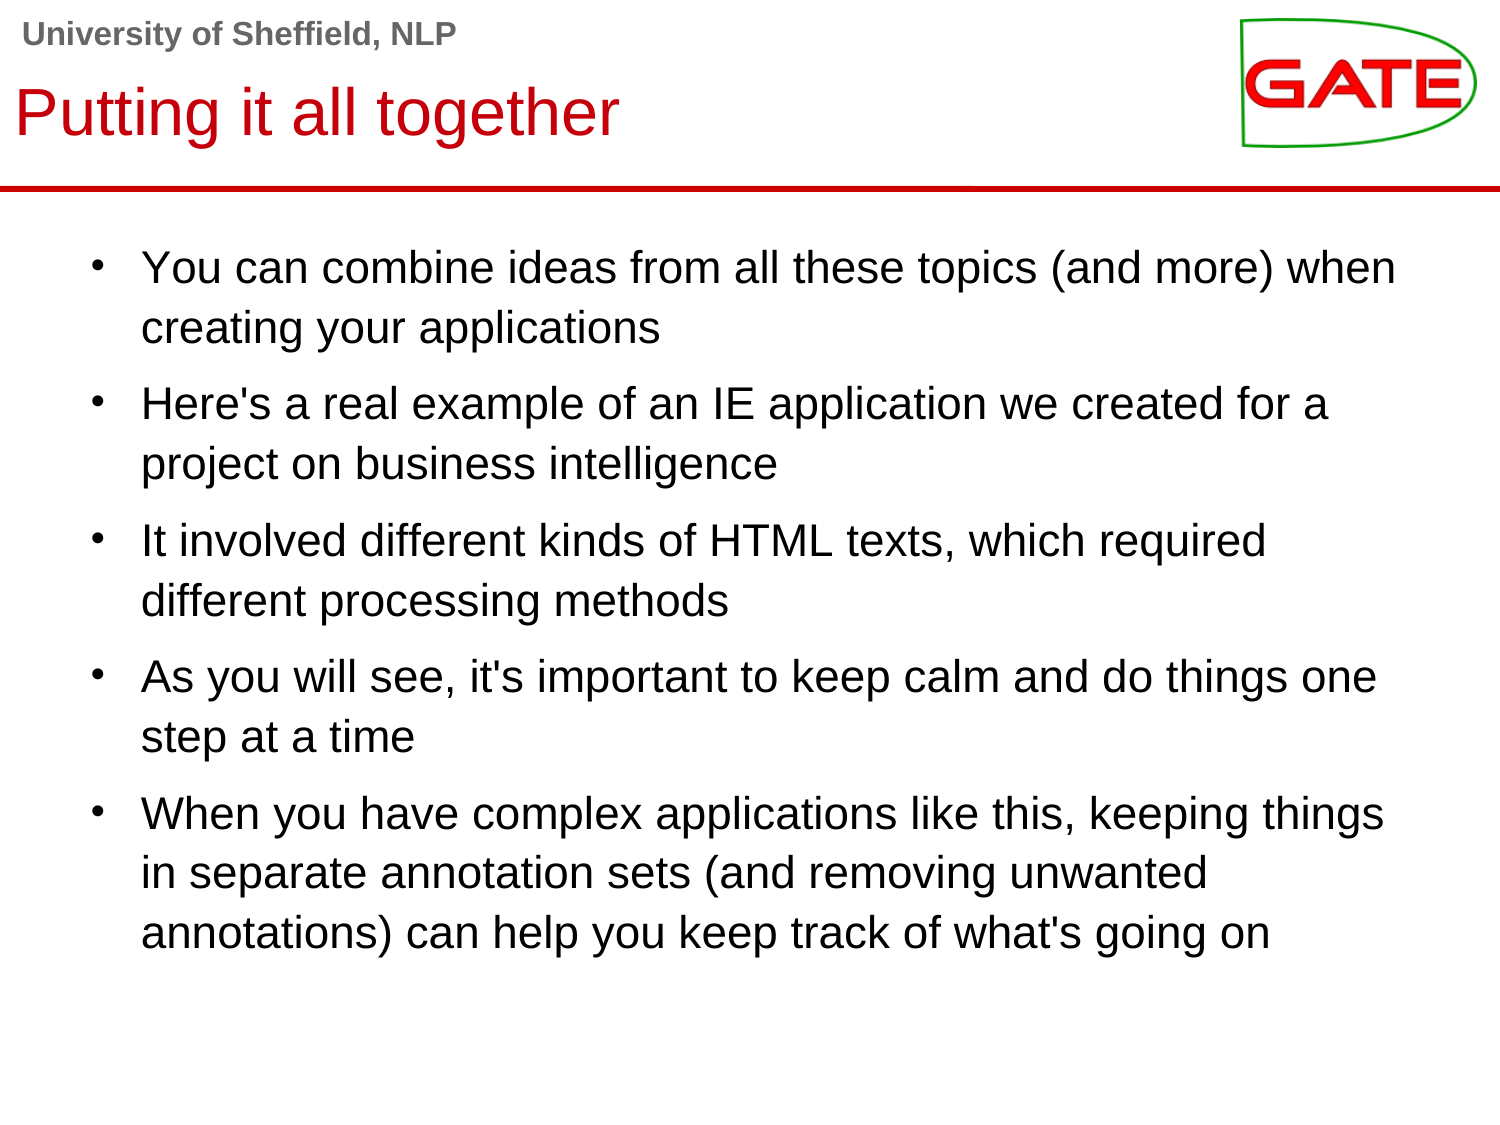

# Putting it all together
You can combine ideas from all these topics (and more) when creating your applications
Here's a real example of an IE application we created for a project on business intelligence
It involved different kinds of HTML texts, which required different processing methods
As you will see, it's important to keep calm and do things one step at a time
When you have complex applications like this, keeping things in separate annotation sets (and removing unwanted annotations) can help you keep track of what's going on